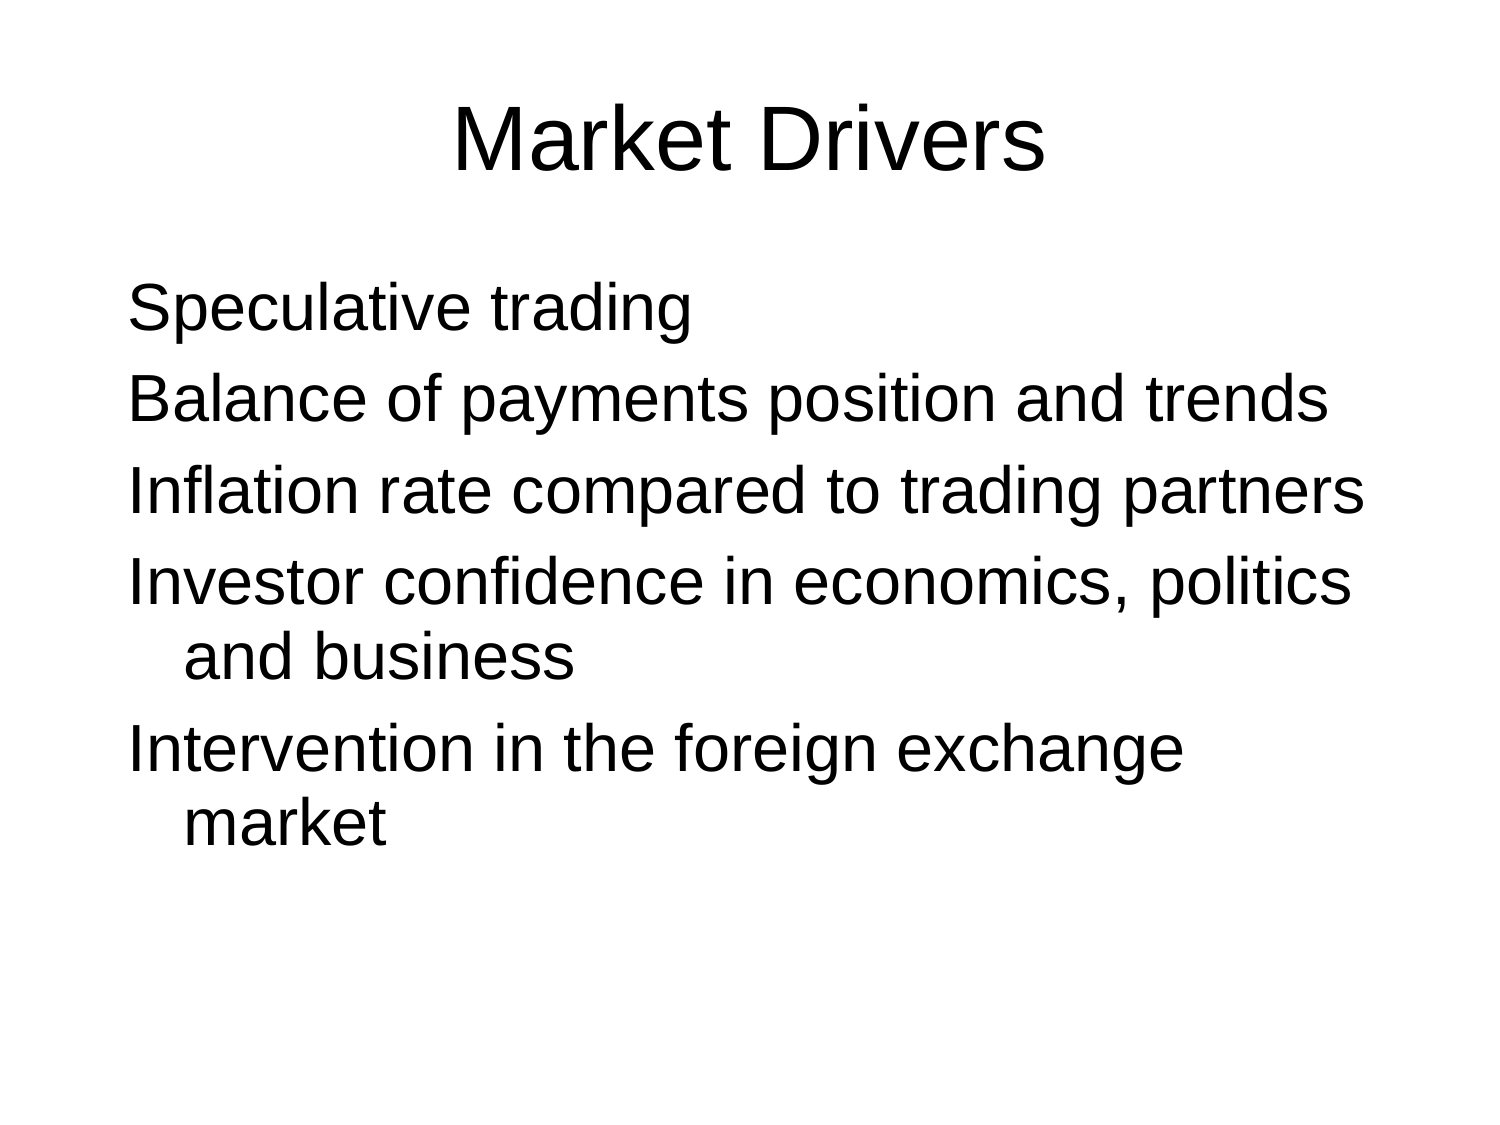

# Market Drivers
Speculative trading
Balance of payments position and trends
Inflation rate compared to trading partners
Investor confidence in economics, politics and business
Intervention in the foreign exchange market